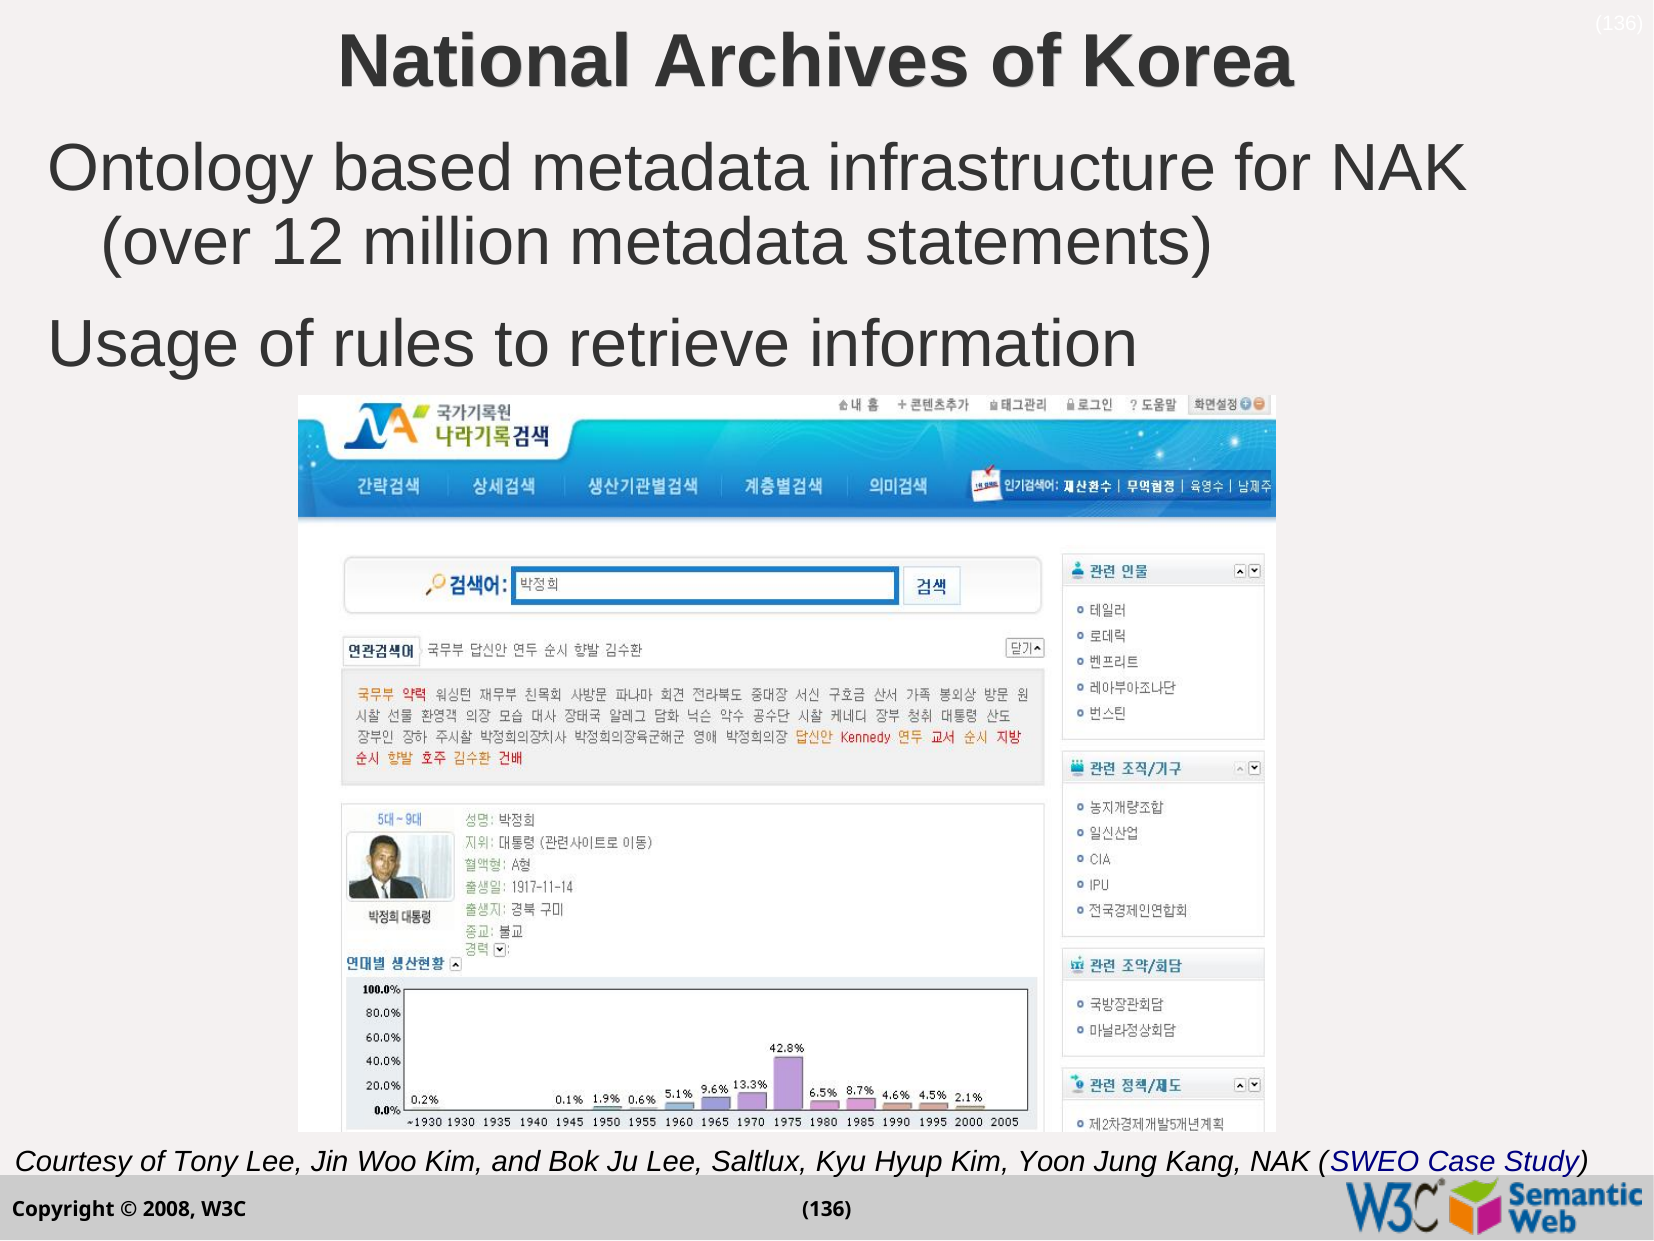

# National Archives of Korea
Ontology based metadata infrastructure for NAK (over 12 million metadata statements)
Usage of rules to retrieve information
Courtesy of Tony Lee, Jin Woo Kim, and Bok Ju Lee, Saltlux, Kyu Hyup Kim, Yoon Jung Kang, NAK (SWEO Case Study)